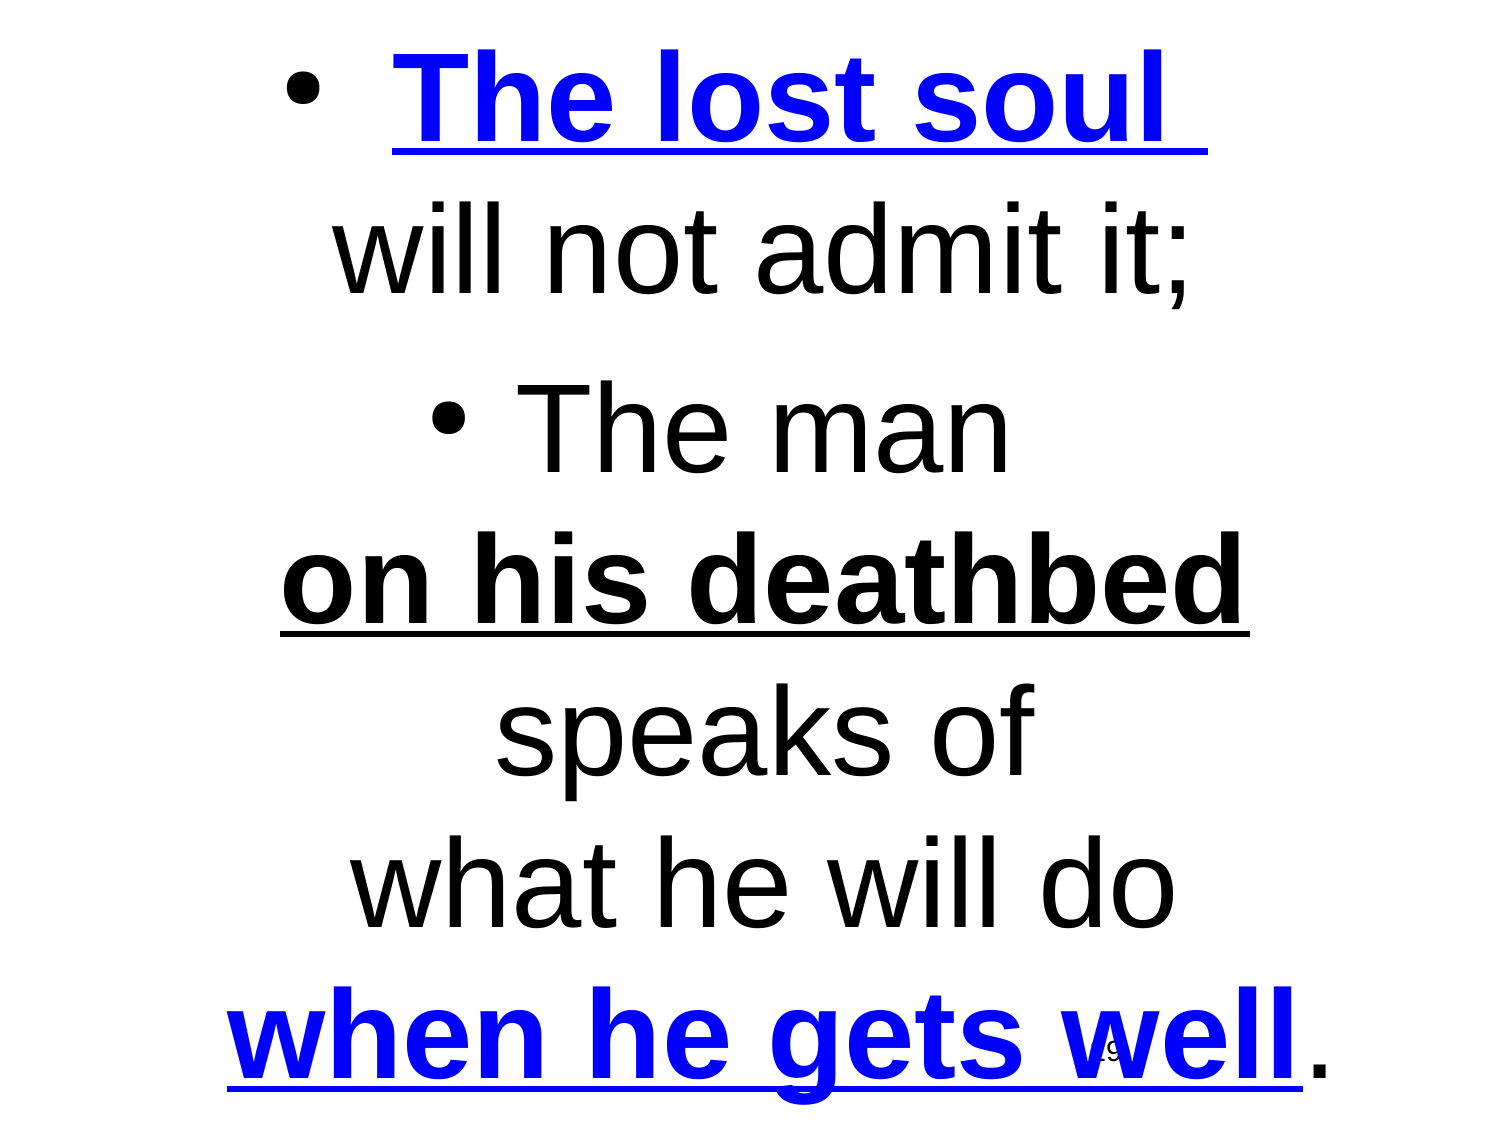

# The lost soul will not admit it;
The man
on his deathbed
speaks of
what he will do
when he gets well.
29